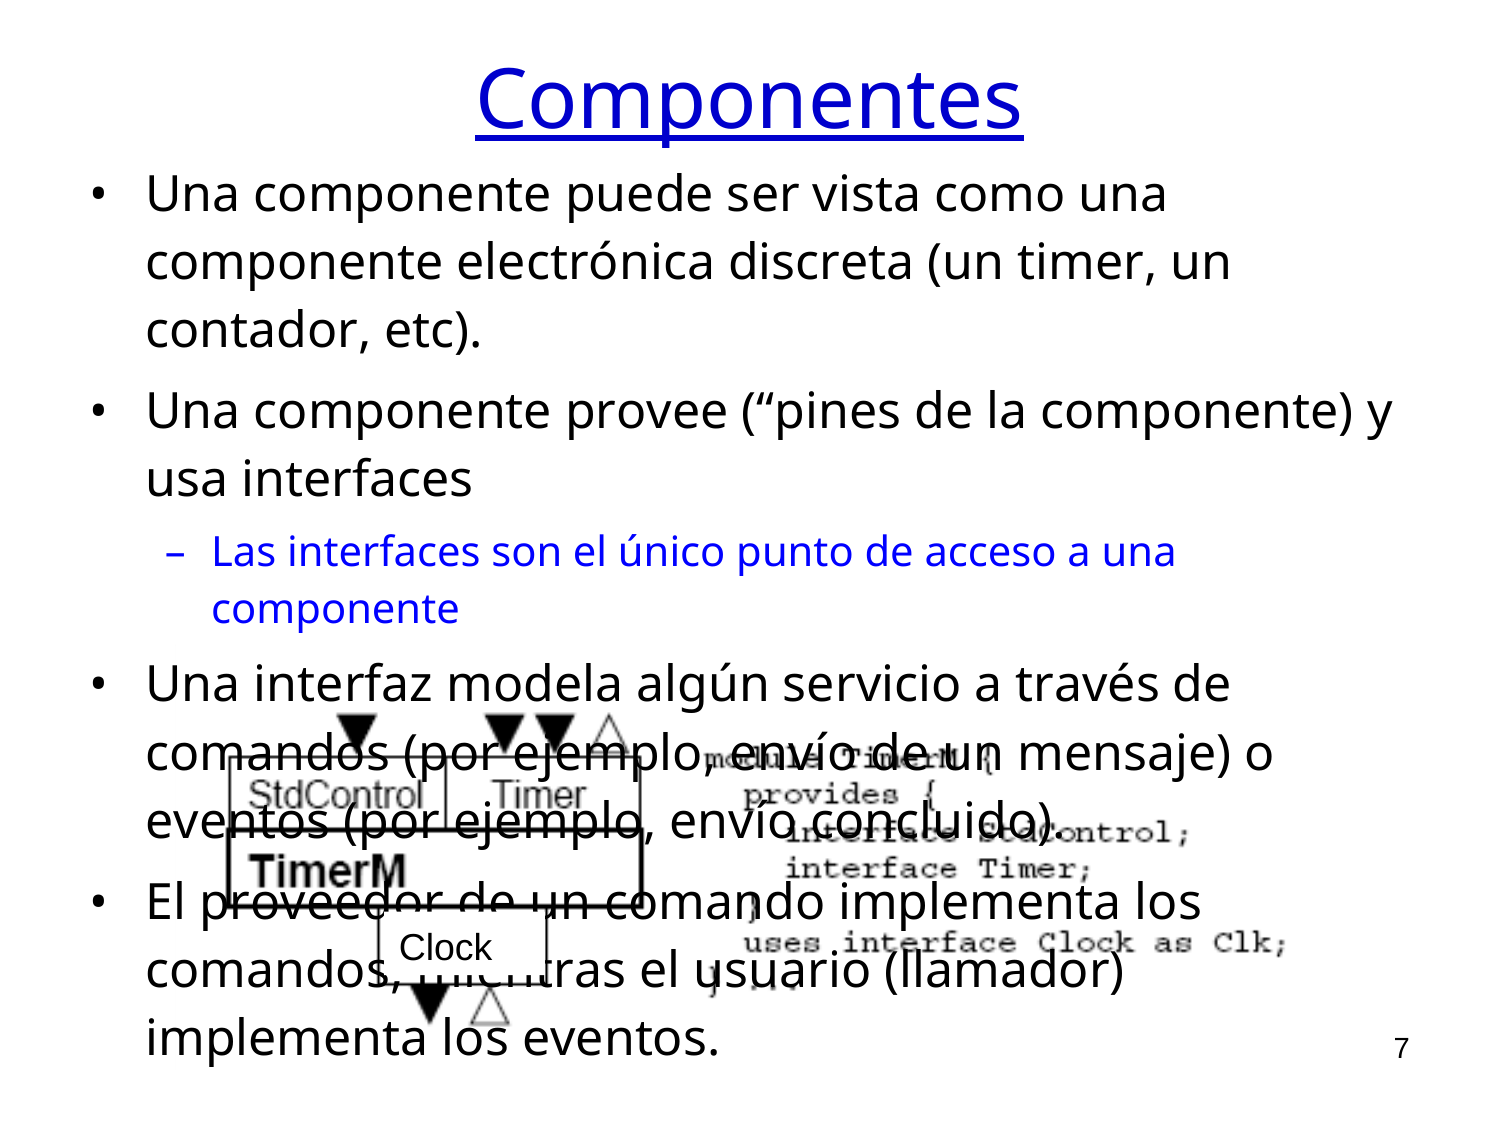

# Componentes
Una componente puede ser vista como una componente electrónica discreta (un timer, un contador, etc).
Una componente provee (“pines de la componente) y usa interfaces
Las interfaces son el único punto de acceso a una componente
Una interfaz modela algún servicio a través de comandos (por ejemplo, envío de un mensaje) o eventos (por ejemplo, envío concluido).
El proveedor de un comando implementa los comandos, mientras el usuario (llamador) implementa los eventos.
Clock
7